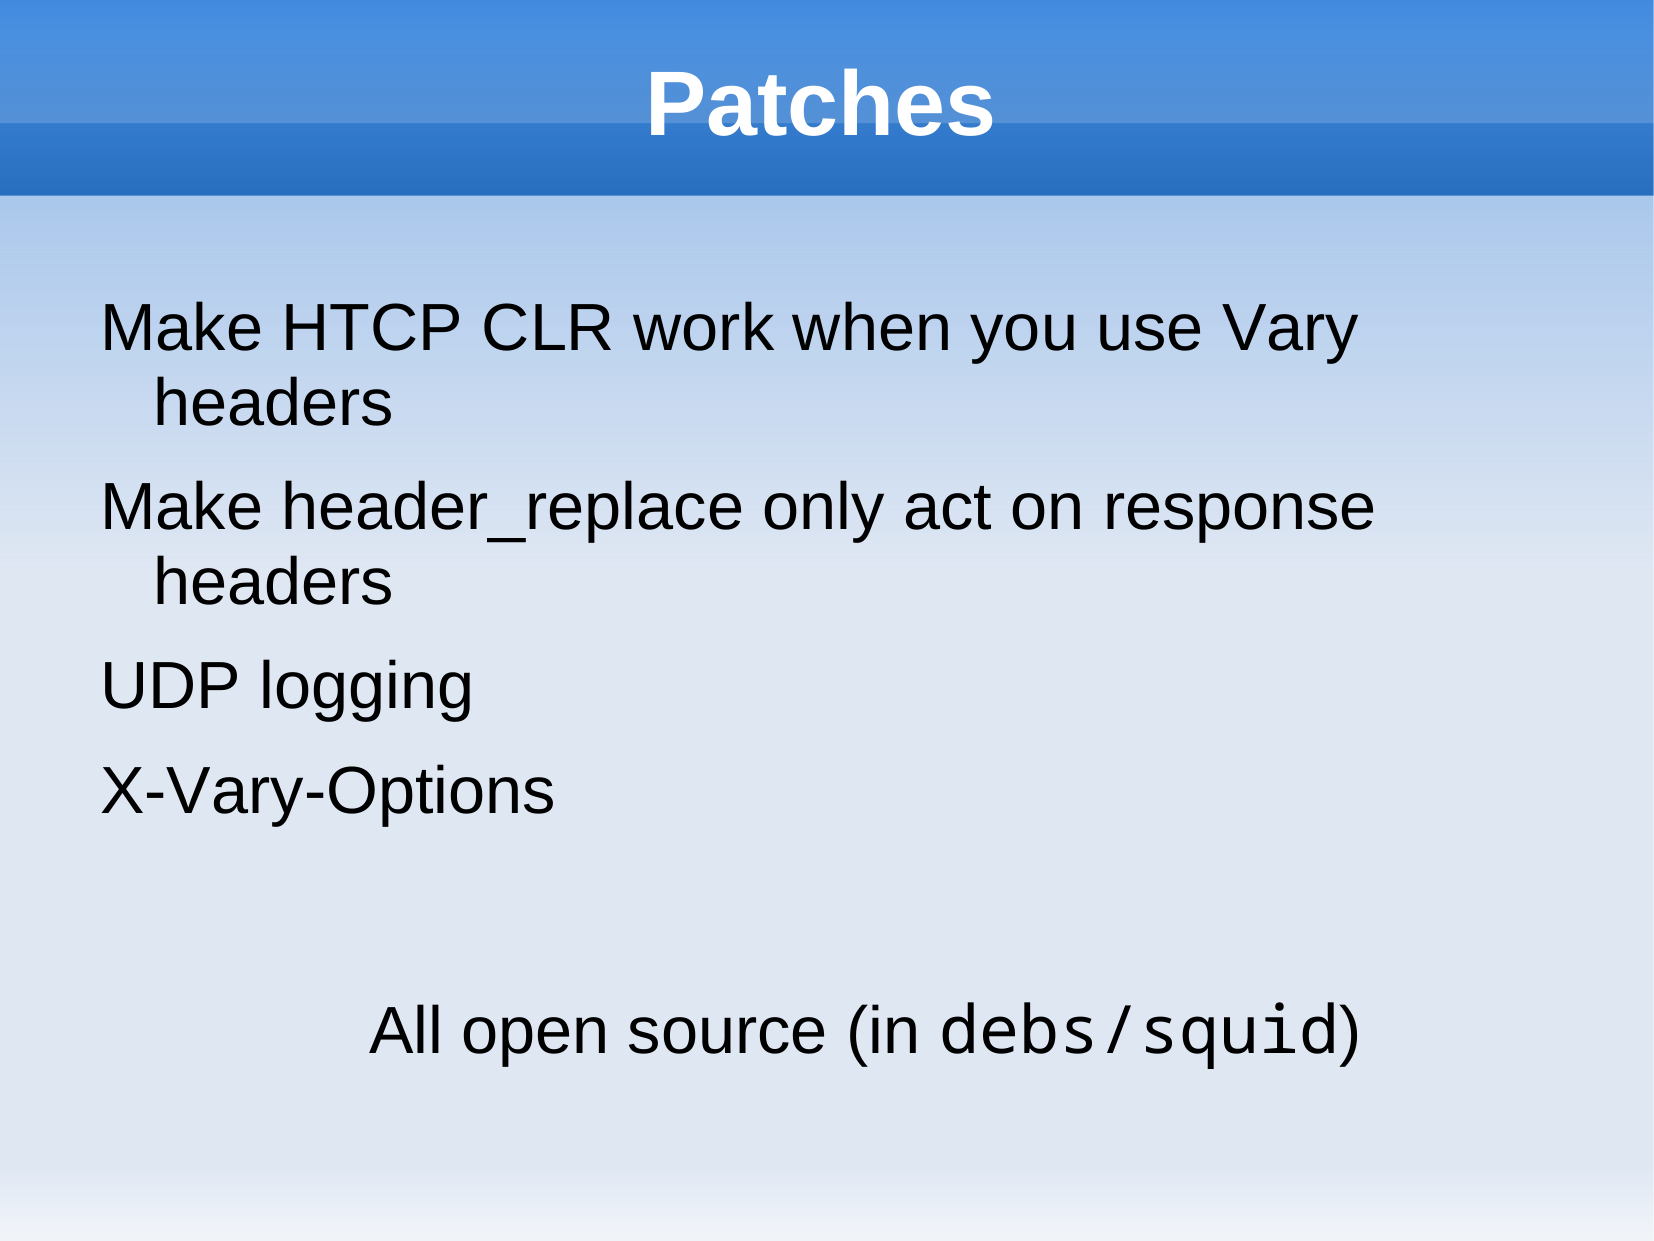

# Patches
Make HTCP CLR work when you use Vary headers
Make header_replace only act on response headers
UDP logging
X-Vary-Options
All open source (in debs/squid)